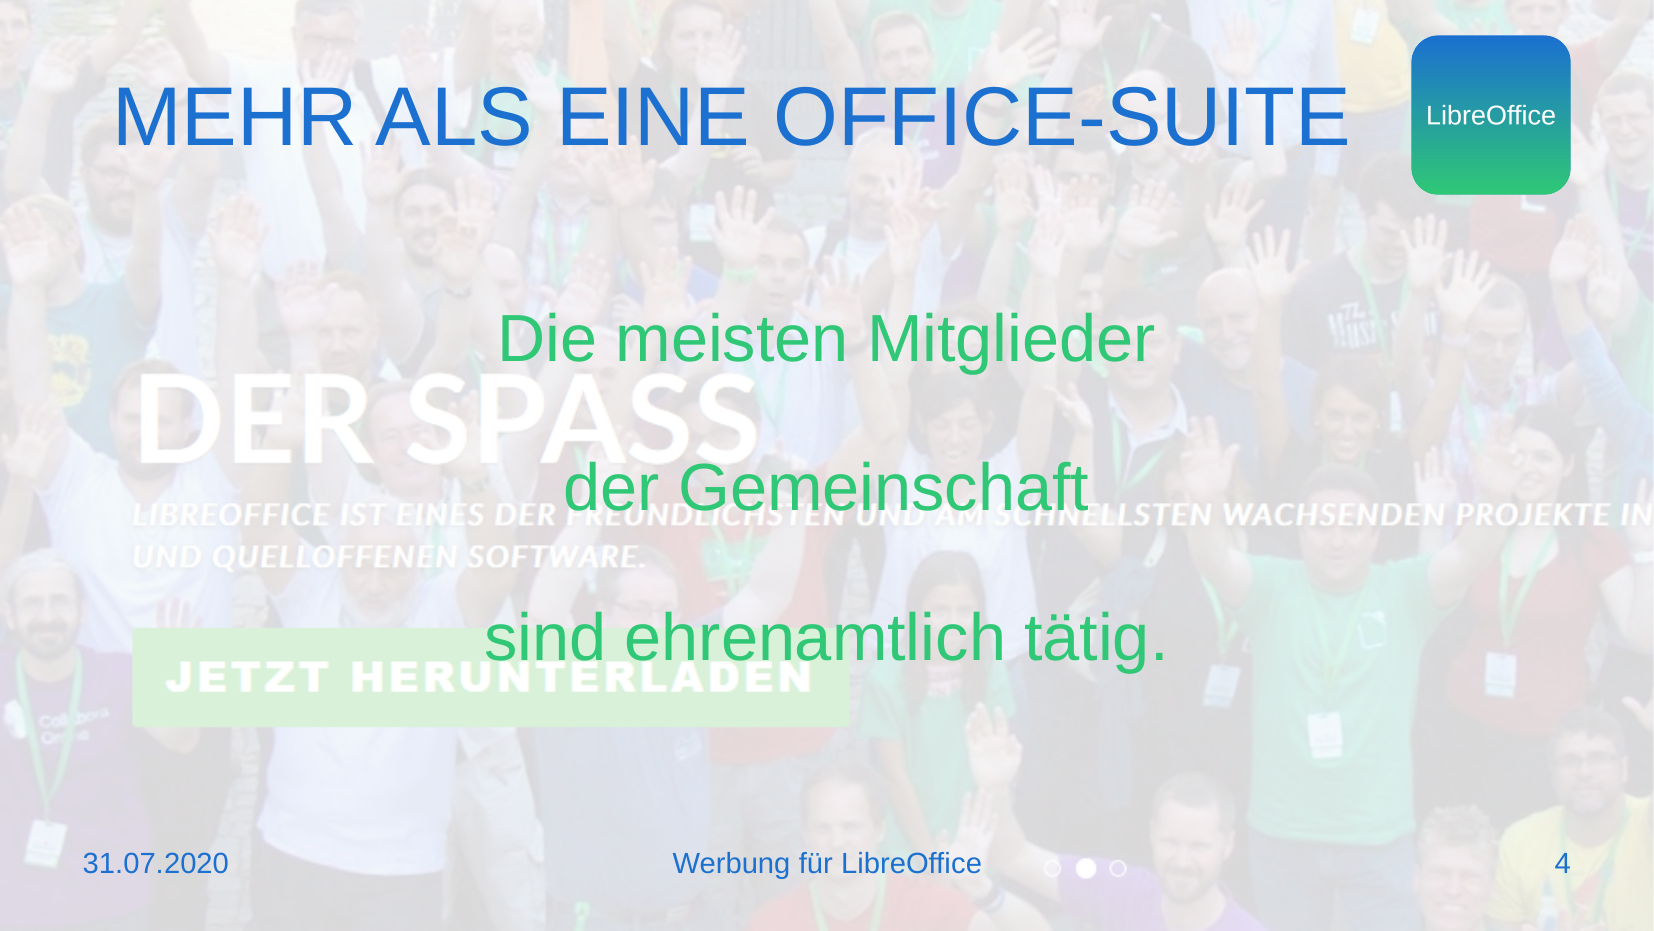

# MEHR ALS EINE OFFICE-SUITE
Die meisten Mitglieder
der Gemeinschaft
sind ehrenamtlich tätig.
31.07.2020
Werbung für LibreOffice
4